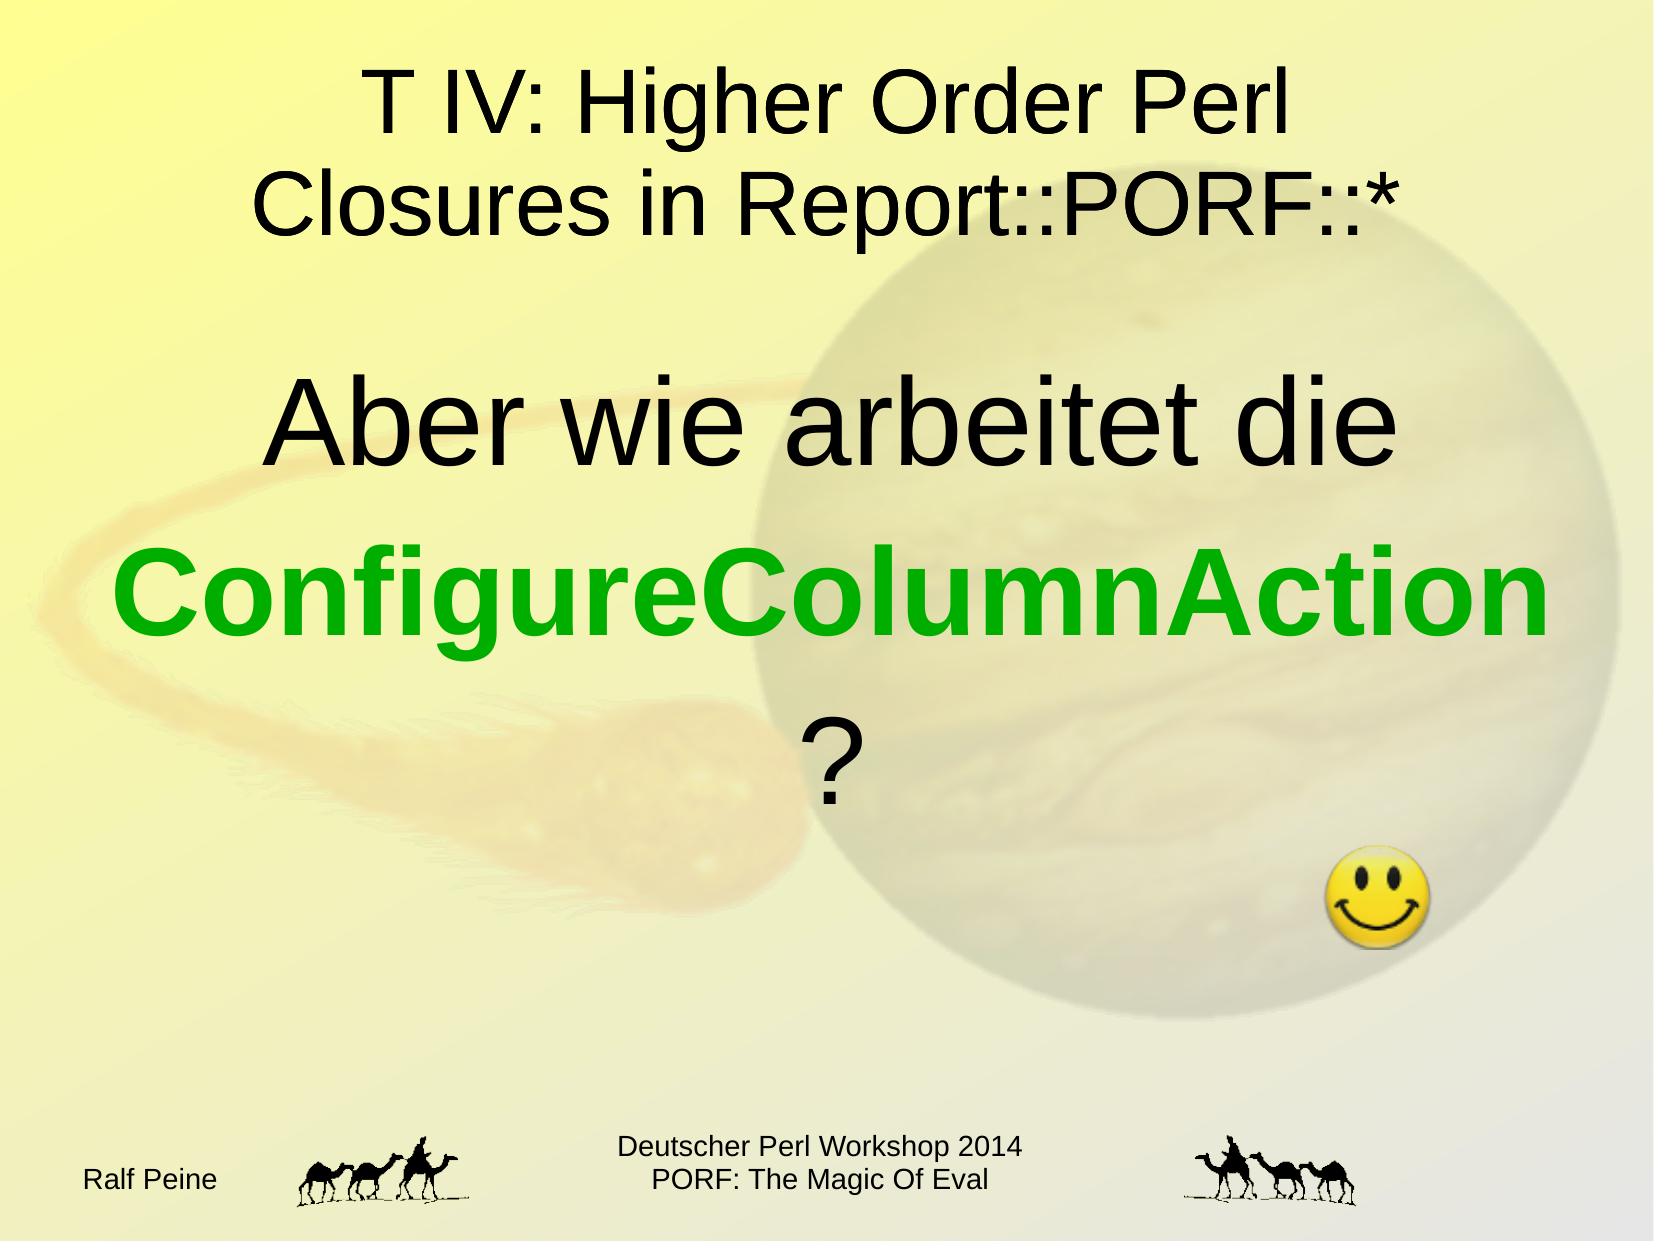

# T IV: Higher Order Perl Closures in Report::PORF::*
T IV: Higher Order Perl
Closures in Report::PORF::*
Aber wie arbeitet die
ConfigureColumnAction
?